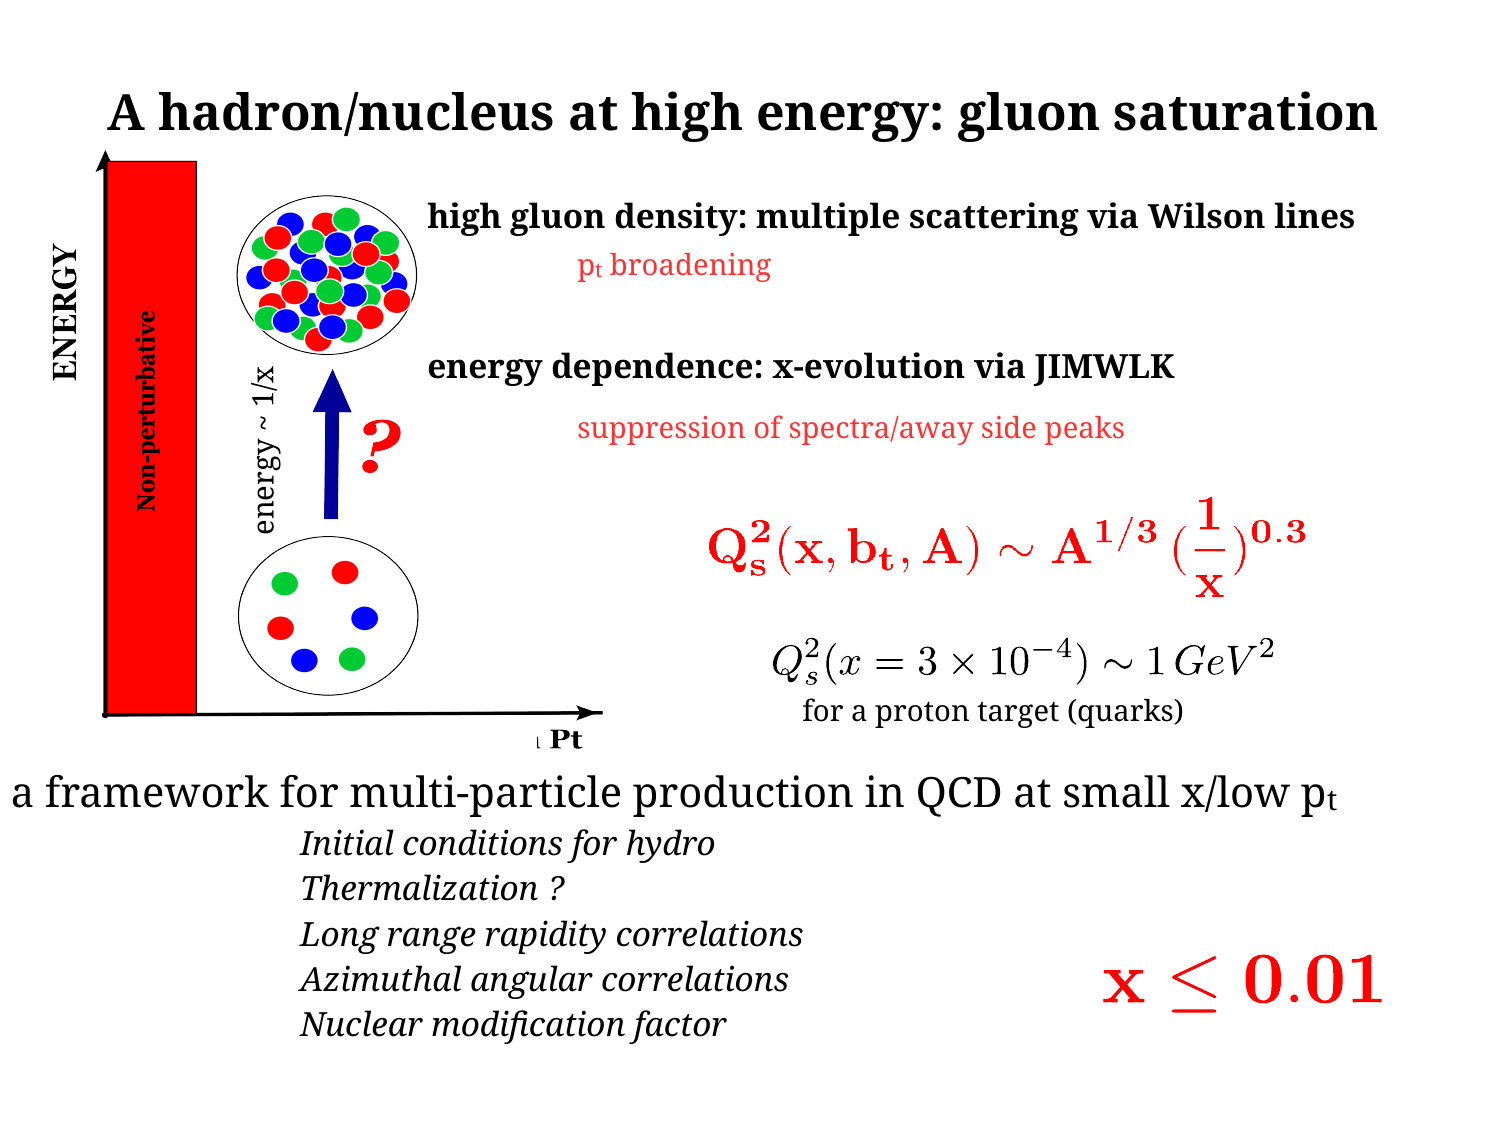

# A hadron/nucleus at high energy: gluon saturation
energy ~ 1/x
high gluon density: multiple scattering via Wilson lines
	pt broadening
energy dependence: x-evolution via JIMWLK
	suppression of spectra/away side peaks
for a proton target (quarks)
 a framework for multi-particle production in QCD at small x/low pt
		Initial conditions for hydro
		Thermalization ?
		Long range rapidity correlations
		Azimuthal angular correlations
		Nuclear modification factor